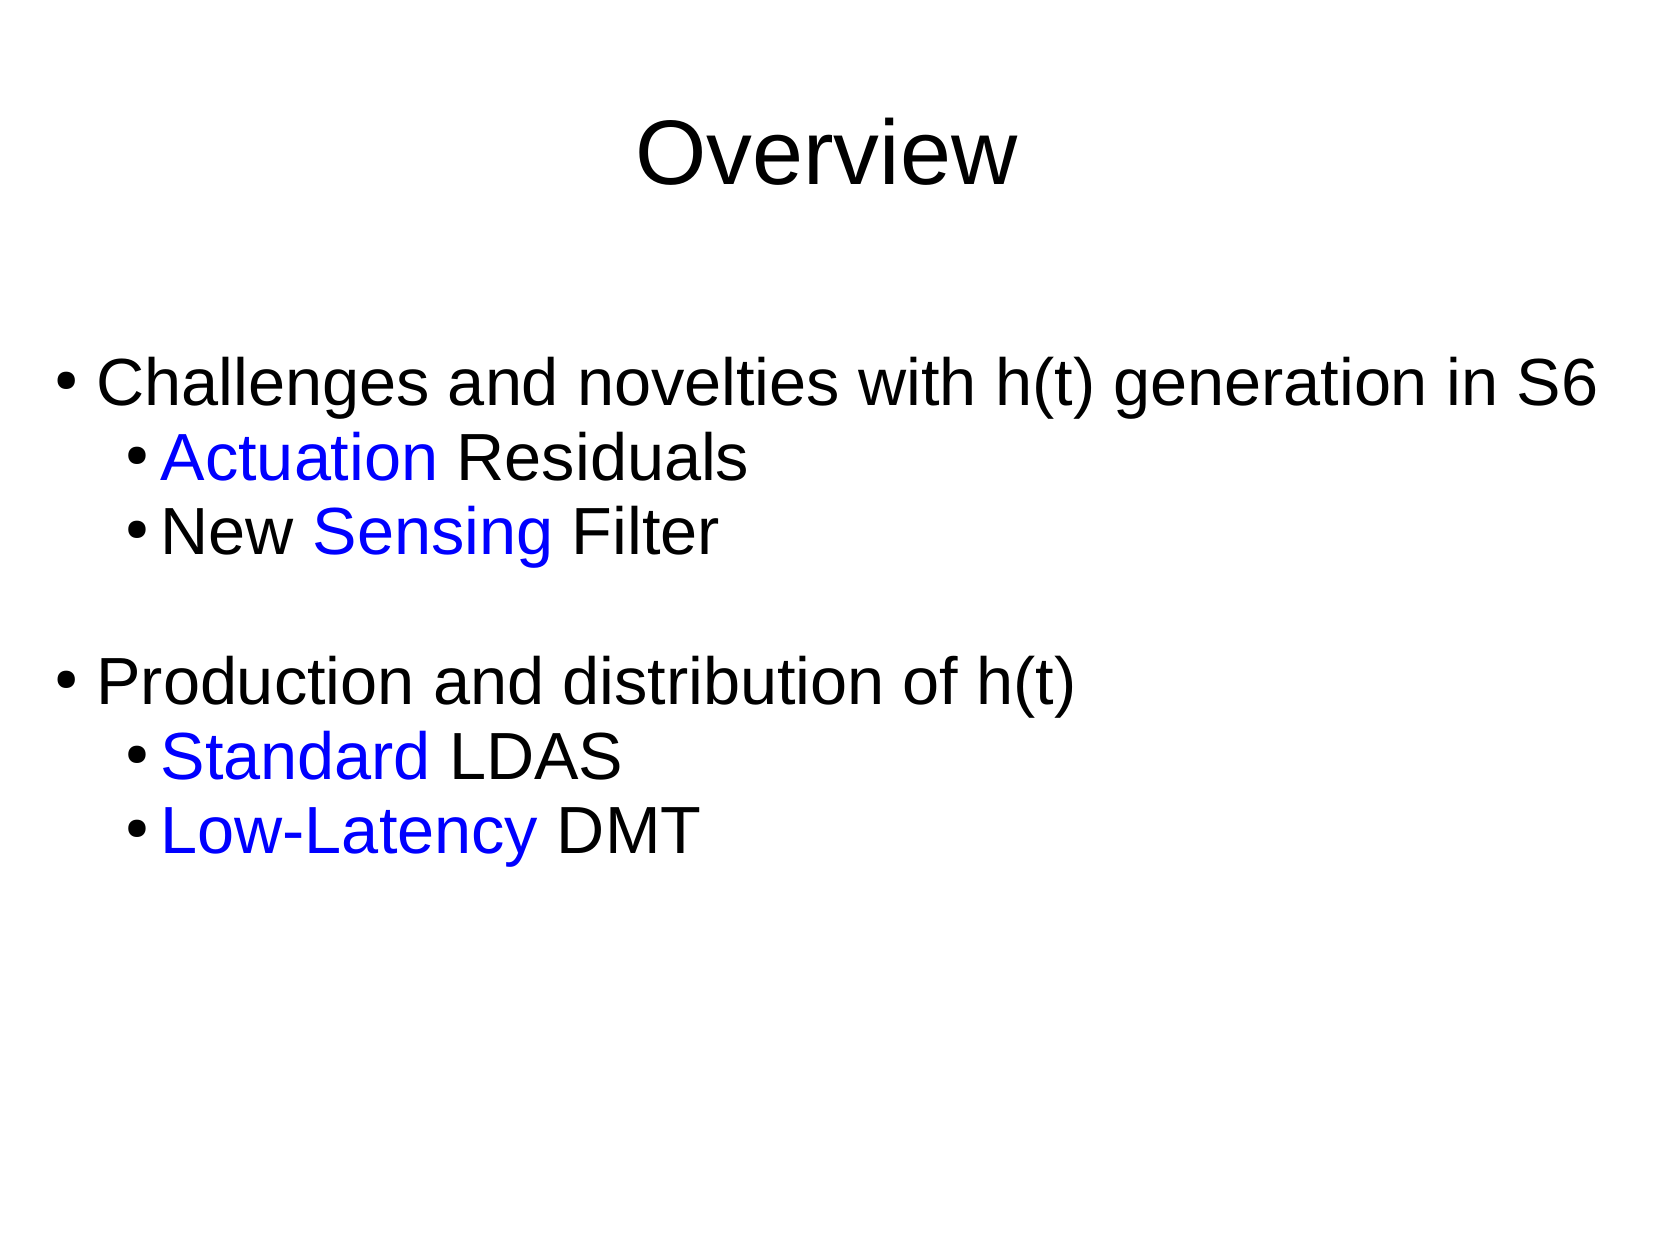

# Overview
 Challenges and novelties with h(t) generation in S6
Actuation Residuals
New Sensing Filter
 Production and distribution of h(t)
Standard LDAS
Low-Latency DMT